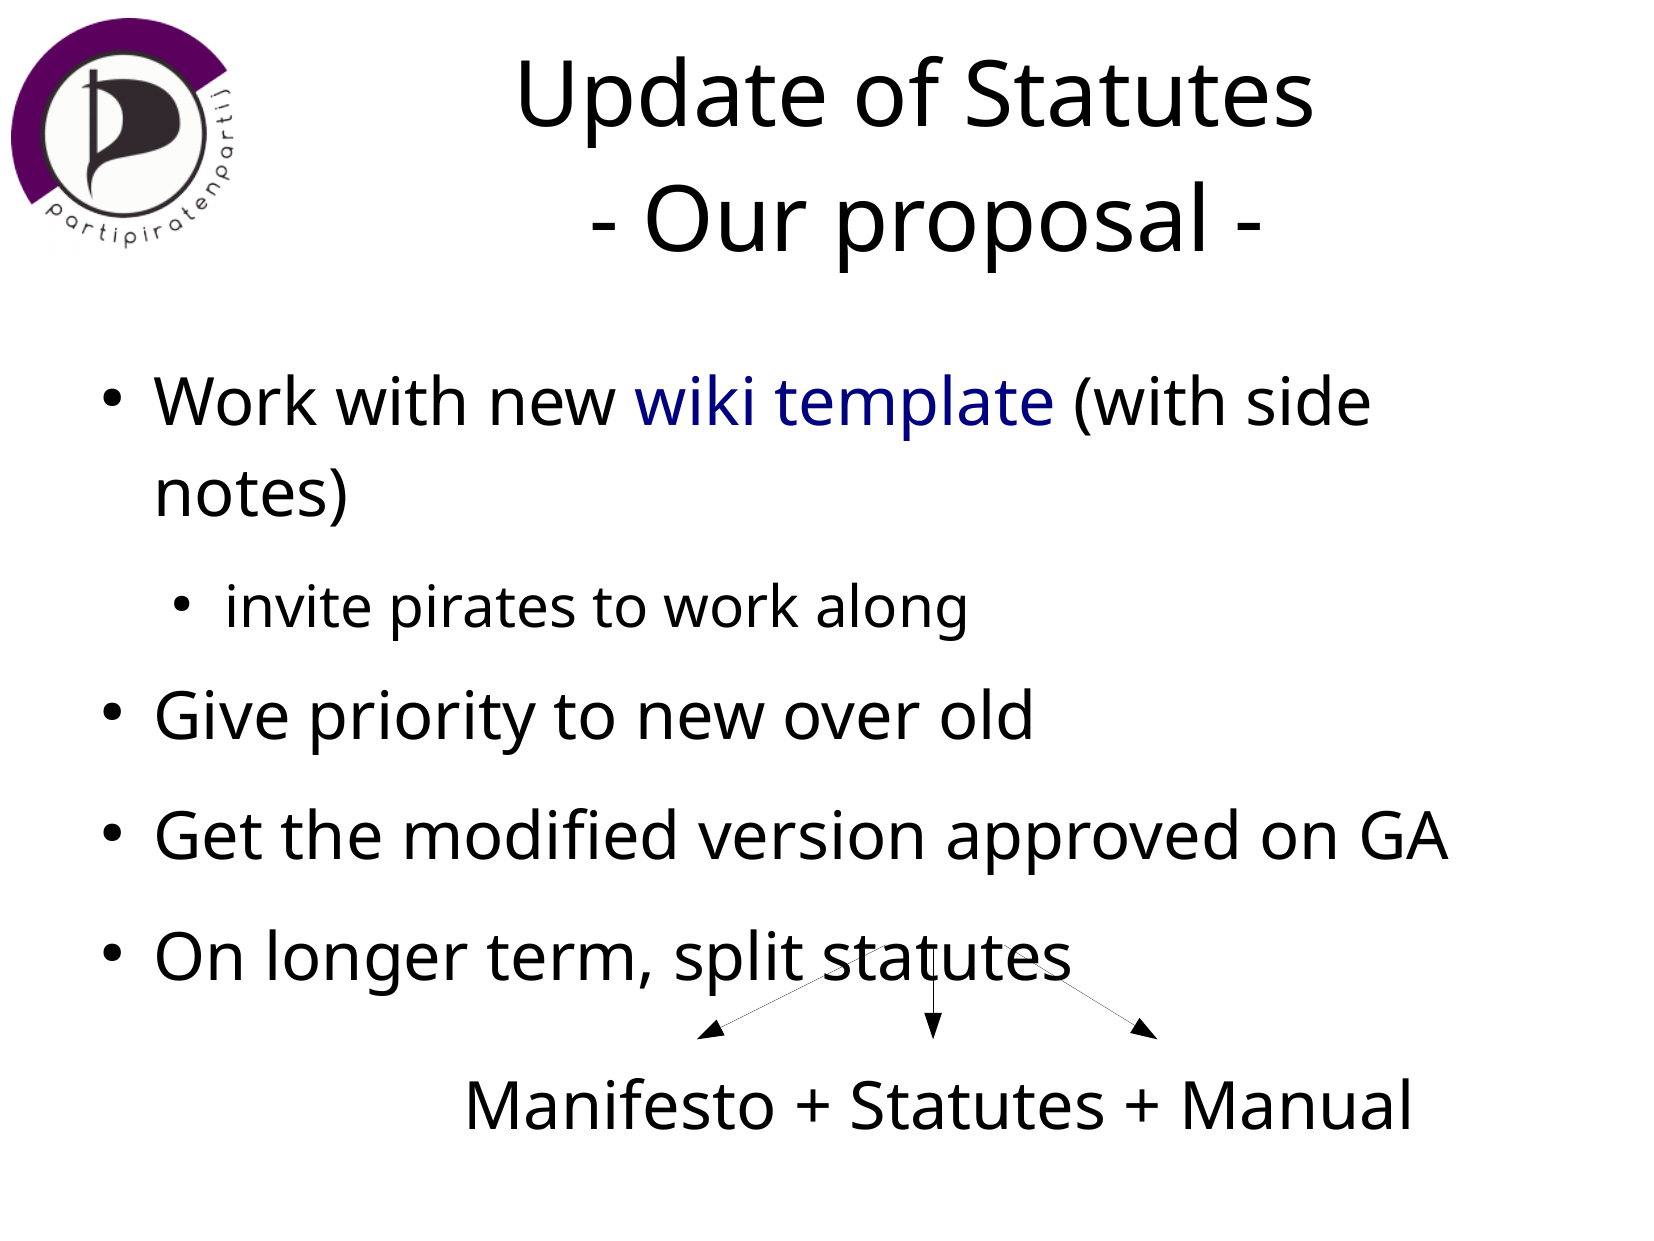

# Update of Statutes - Our proposal -
Work with new wiki template (with side notes)
invite pirates to work along
Give priority to new over old
Get the modified version approved on GA
On longer term, split statutes
Manifesto + Statutes + Manual